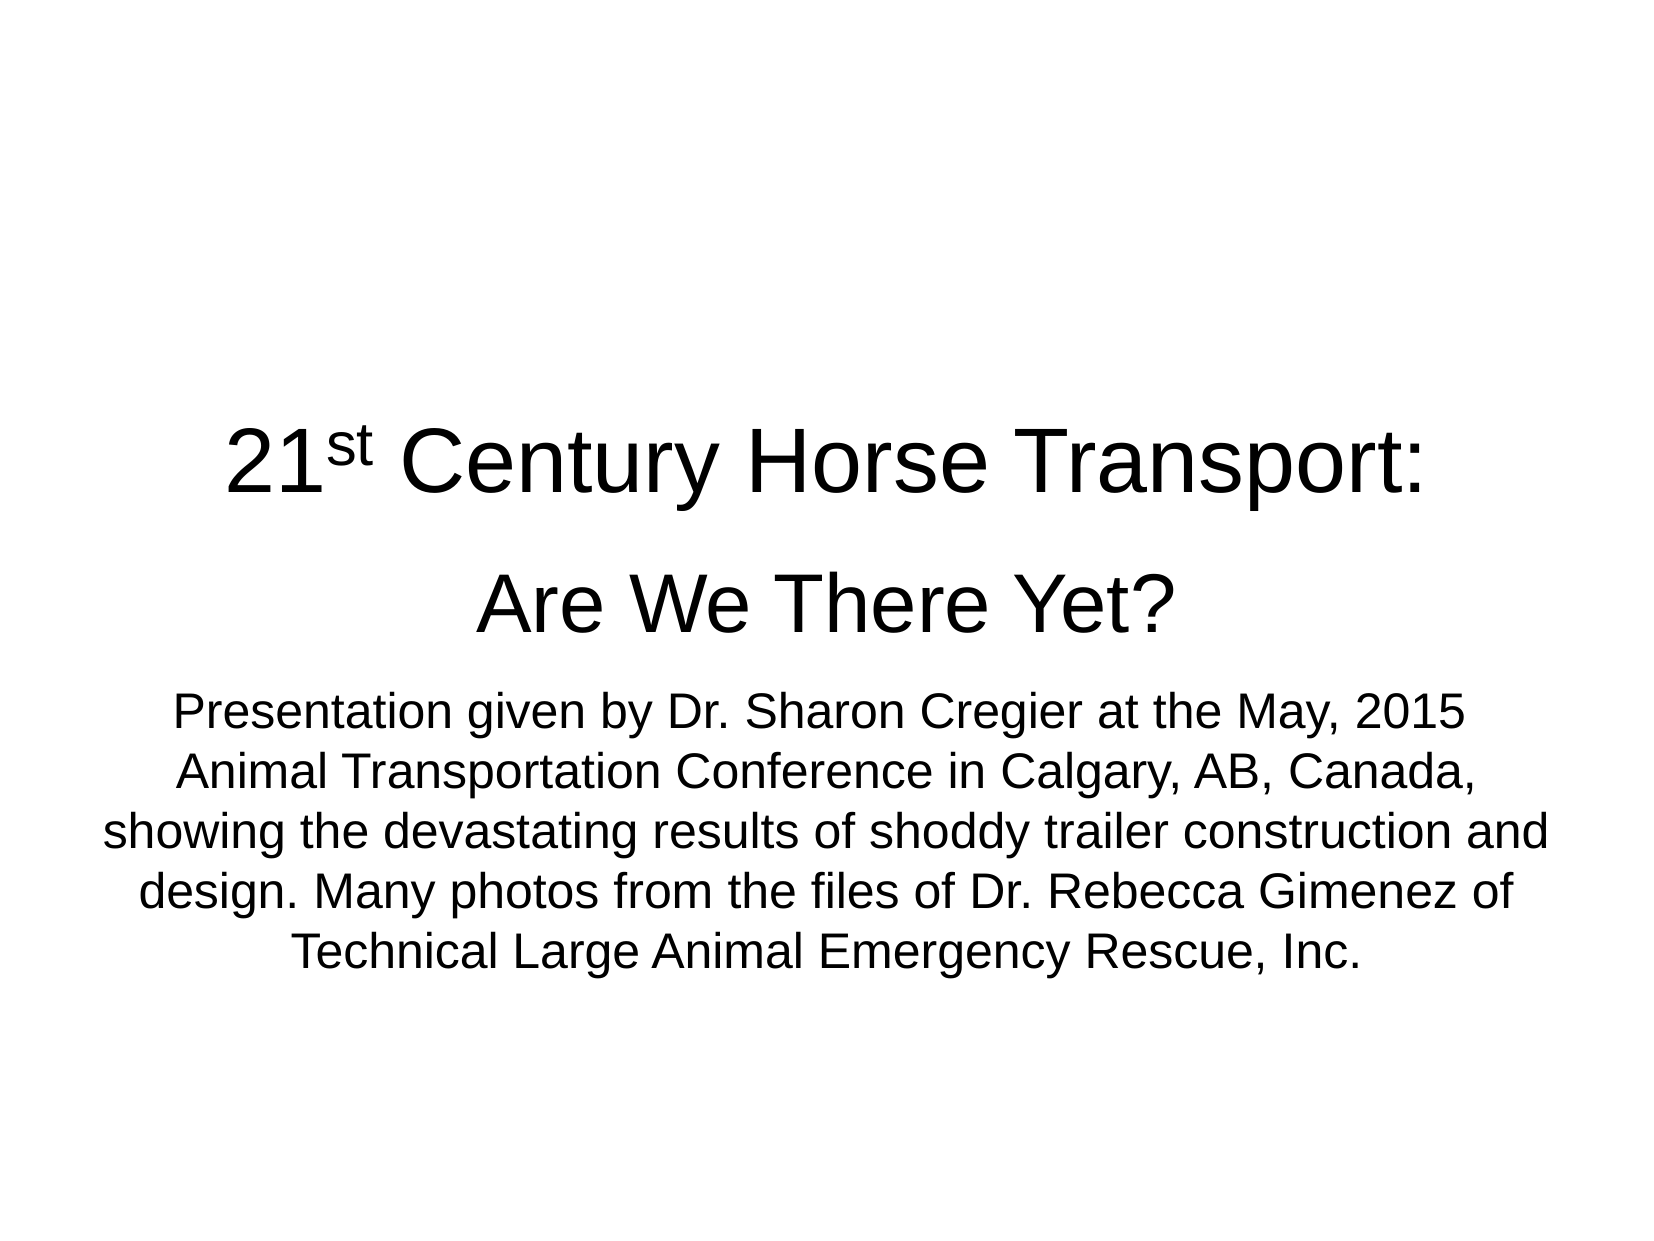

# 21st Century Horse Transport:
Are We There Yet?
Presentation given by Dr. Sharon Cregier at the May, 2015
Animal Transportation Conference in Calgary, AB, Canada, showing the devastating results of shoddy trailer construction and design. Many photos from the files of Dr. Rebecca Gimenez of Technical Large Animal Emergency Rescue, Inc.